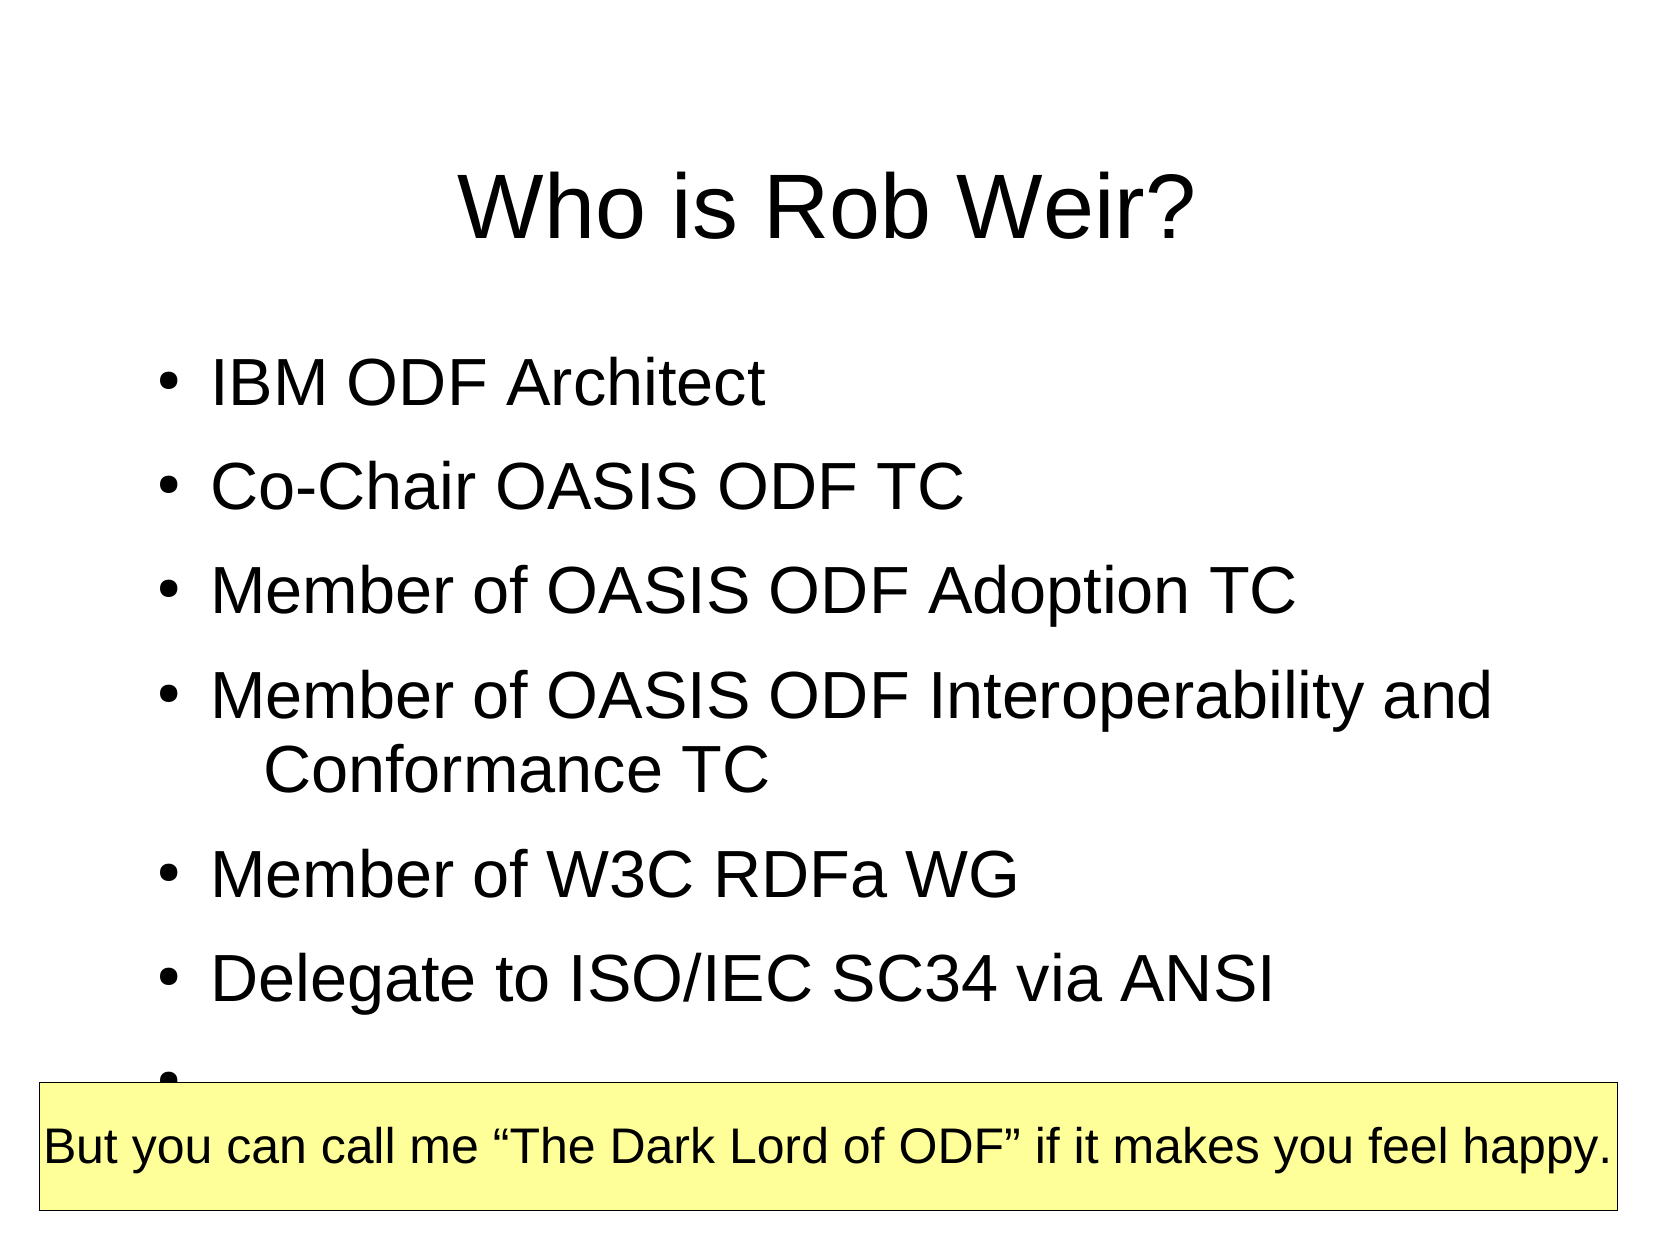

# Who is Rob Weir?
IBM ODF Architect
Co-Chair OASIS ODF TC
Member of OASIS ODF Adoption TC
Member of OASIS ODF Interoperability and Conformance TC
Member of W3C RDFa WG
Delegate to ISO/IEC SC34 via ANSI
But you can call me “The Dark Lord of ODF” if it makes you feel happy.